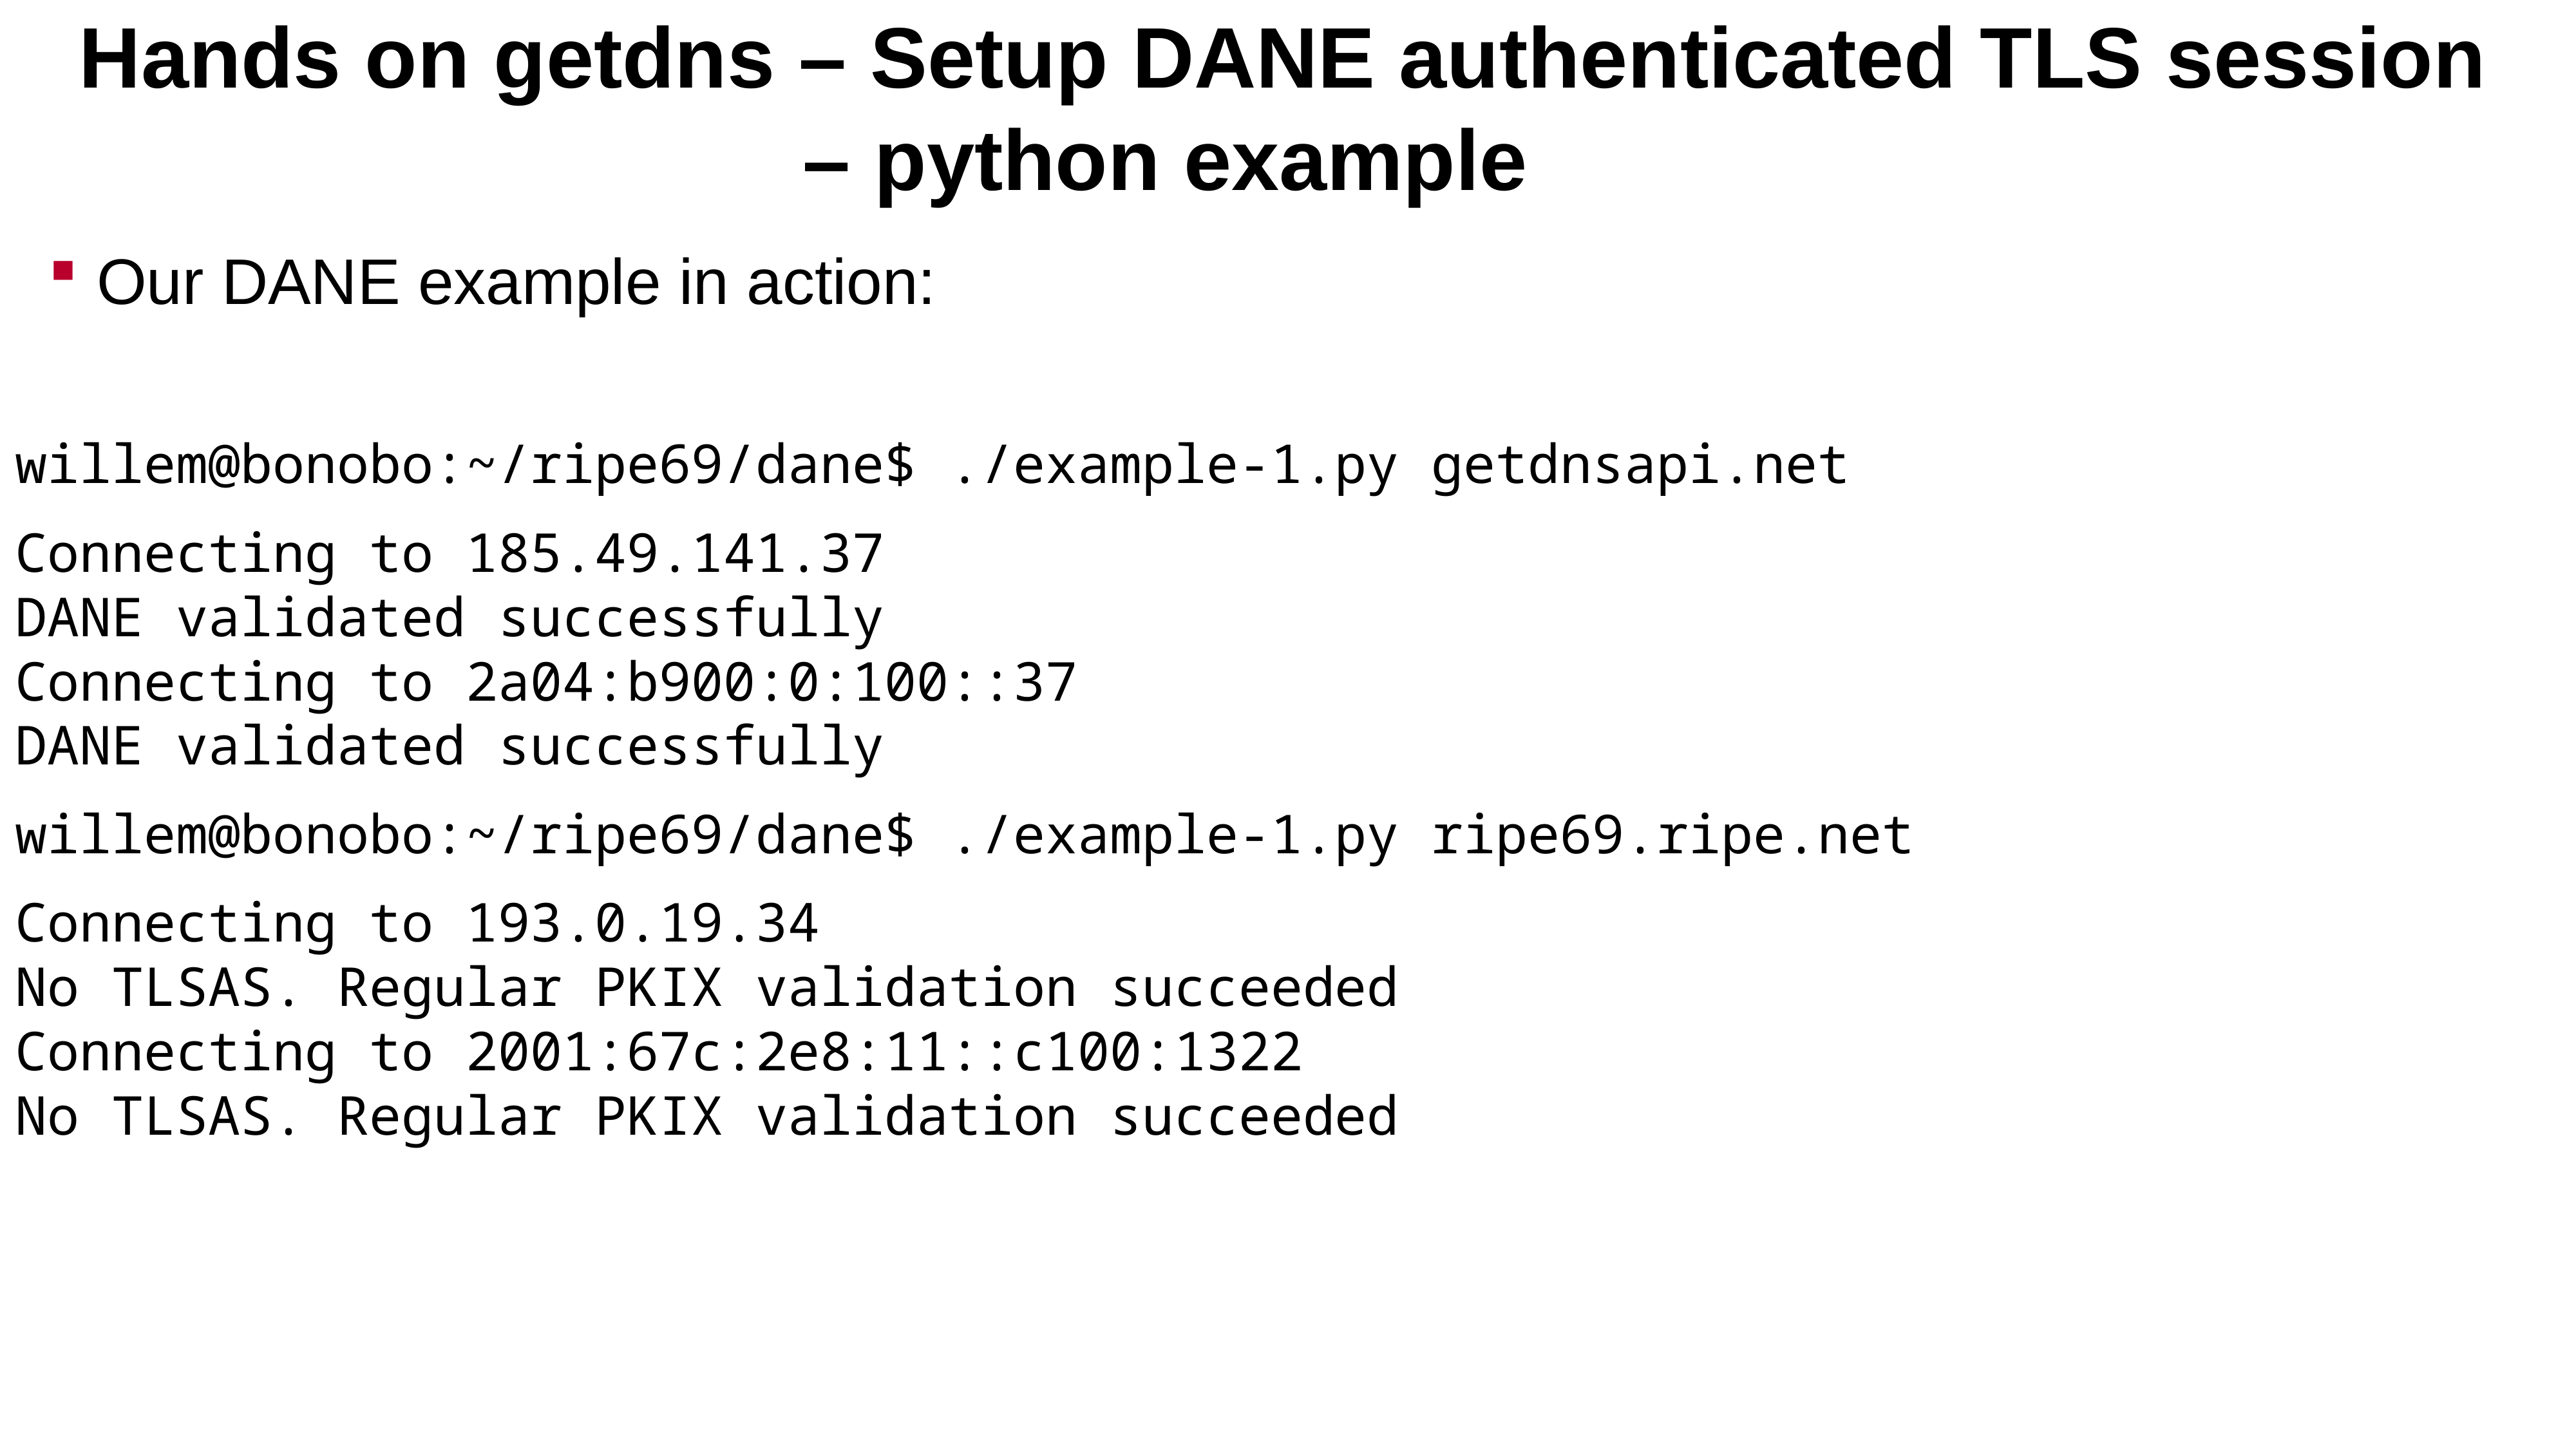

# Hands on getdns – Setup DANE authenticated TLS session – python example
Our DANE example in action:
willem@bonobo:~/ripe69/dane$ ./example-1.py getdnsapi.net
Connecting to 185.49.141.37
DANE validated successfully
Connecting to 2a04:b900:0:100::37
DANE validated successfully
willem@bonobo:~/ripe69/dane$ ./example-1.py ripe69.ripe.net
Connecting to 193.0.19.34
No TLSAS. Regular PKIX validation succeeded
Connecting to 2001:67c:2e8:11::c100:1322
No TLSAS. Regular PKIX validation succeeded